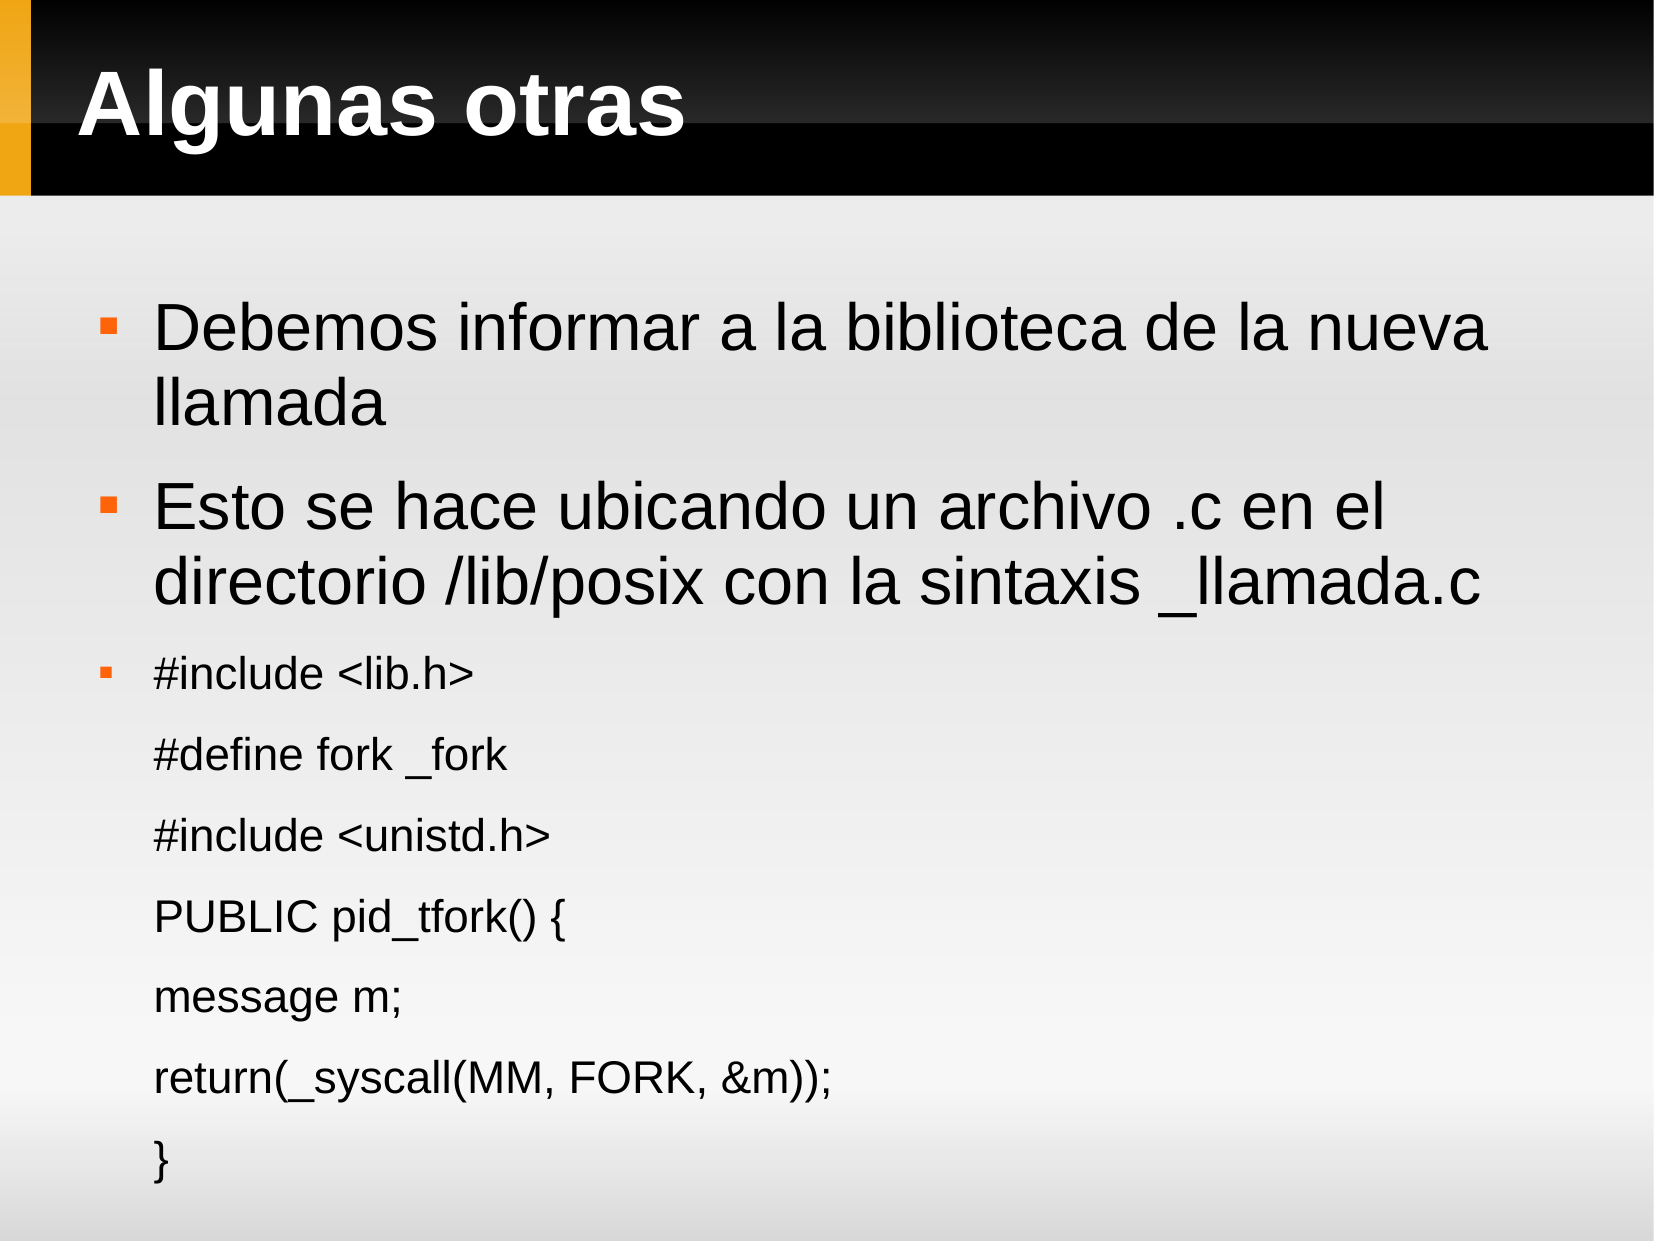

# Algunas otras
Debemos informar a la biblioteca de la nueva llamada
Esto se hace ubicando un archivo .c en el directorio /lib/posix con la sintaxis _llamada.c
#include <lib.h>
#define fork _fork
#include <unistd.h>
PUBLIC pid_tfork() {
message m;
return(_syscall(MM, FORK, &m));
}